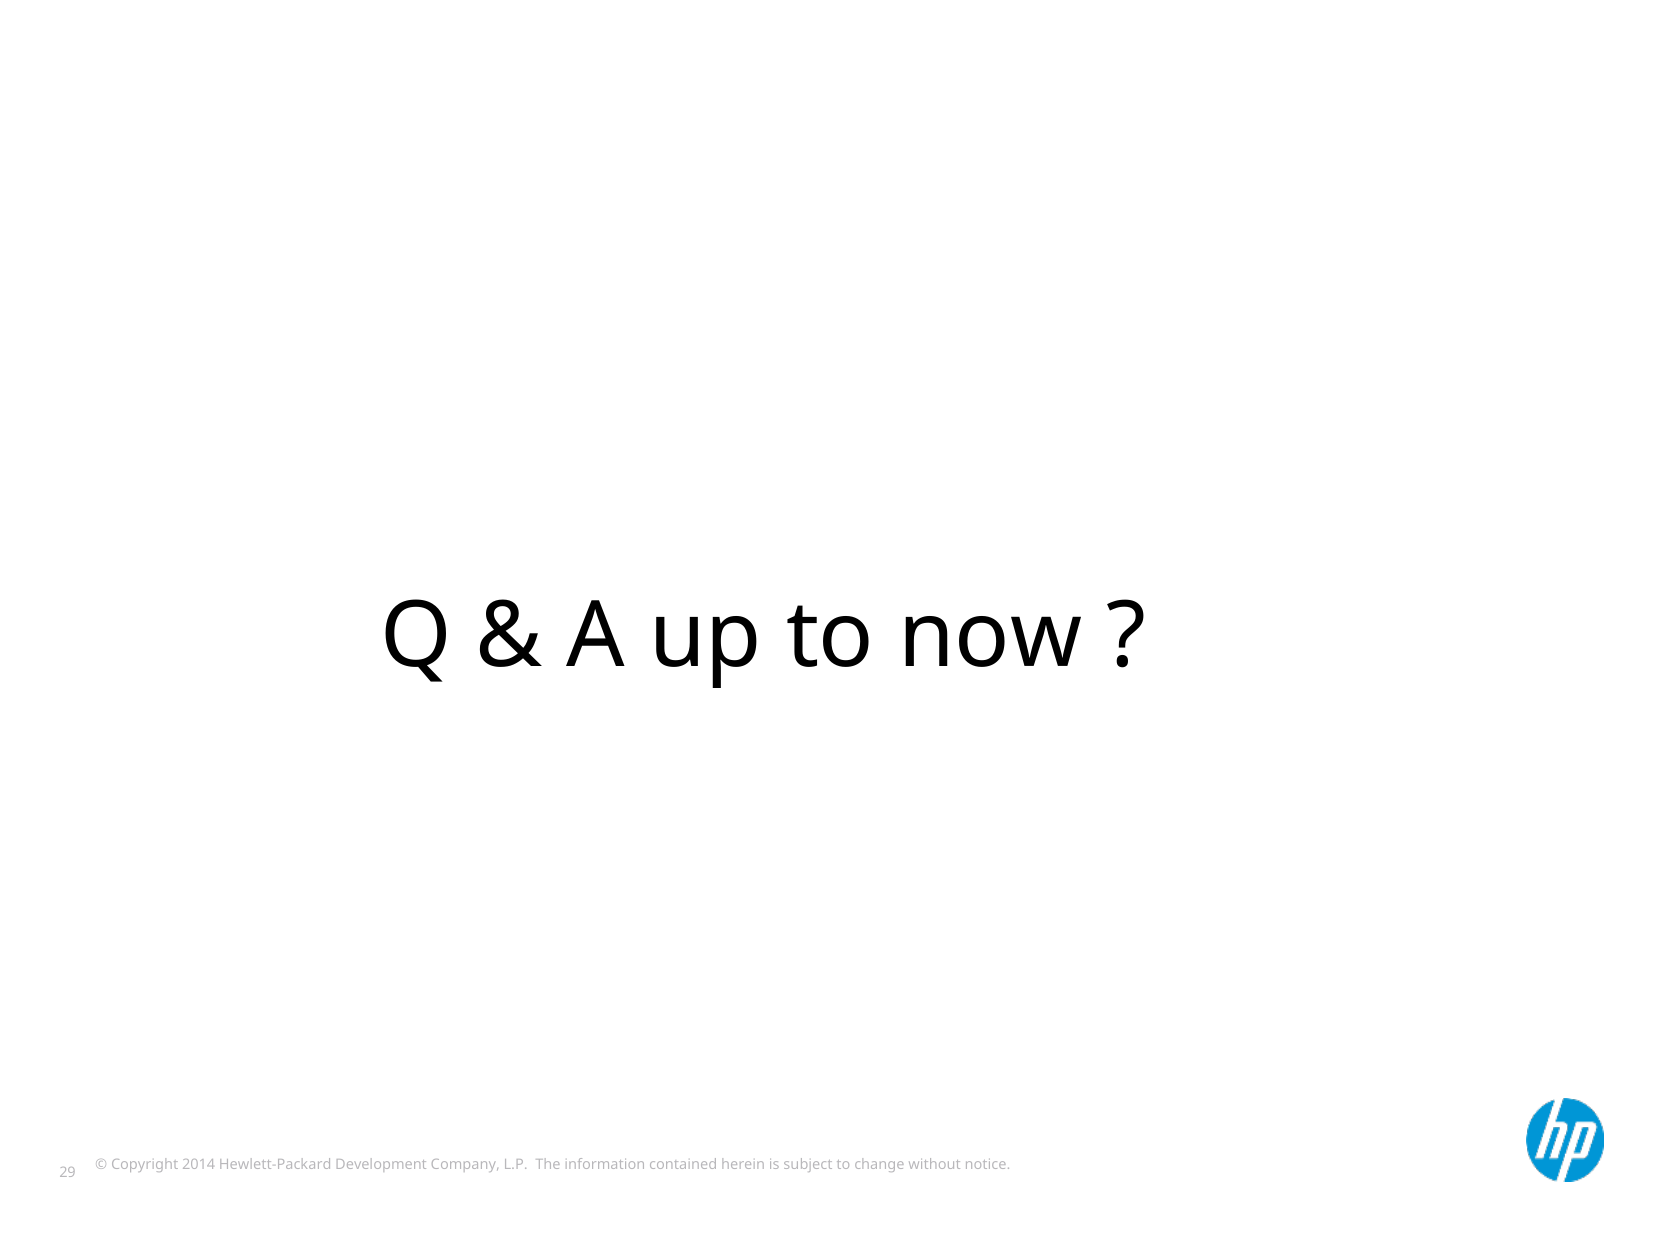

Q & A up to now ?